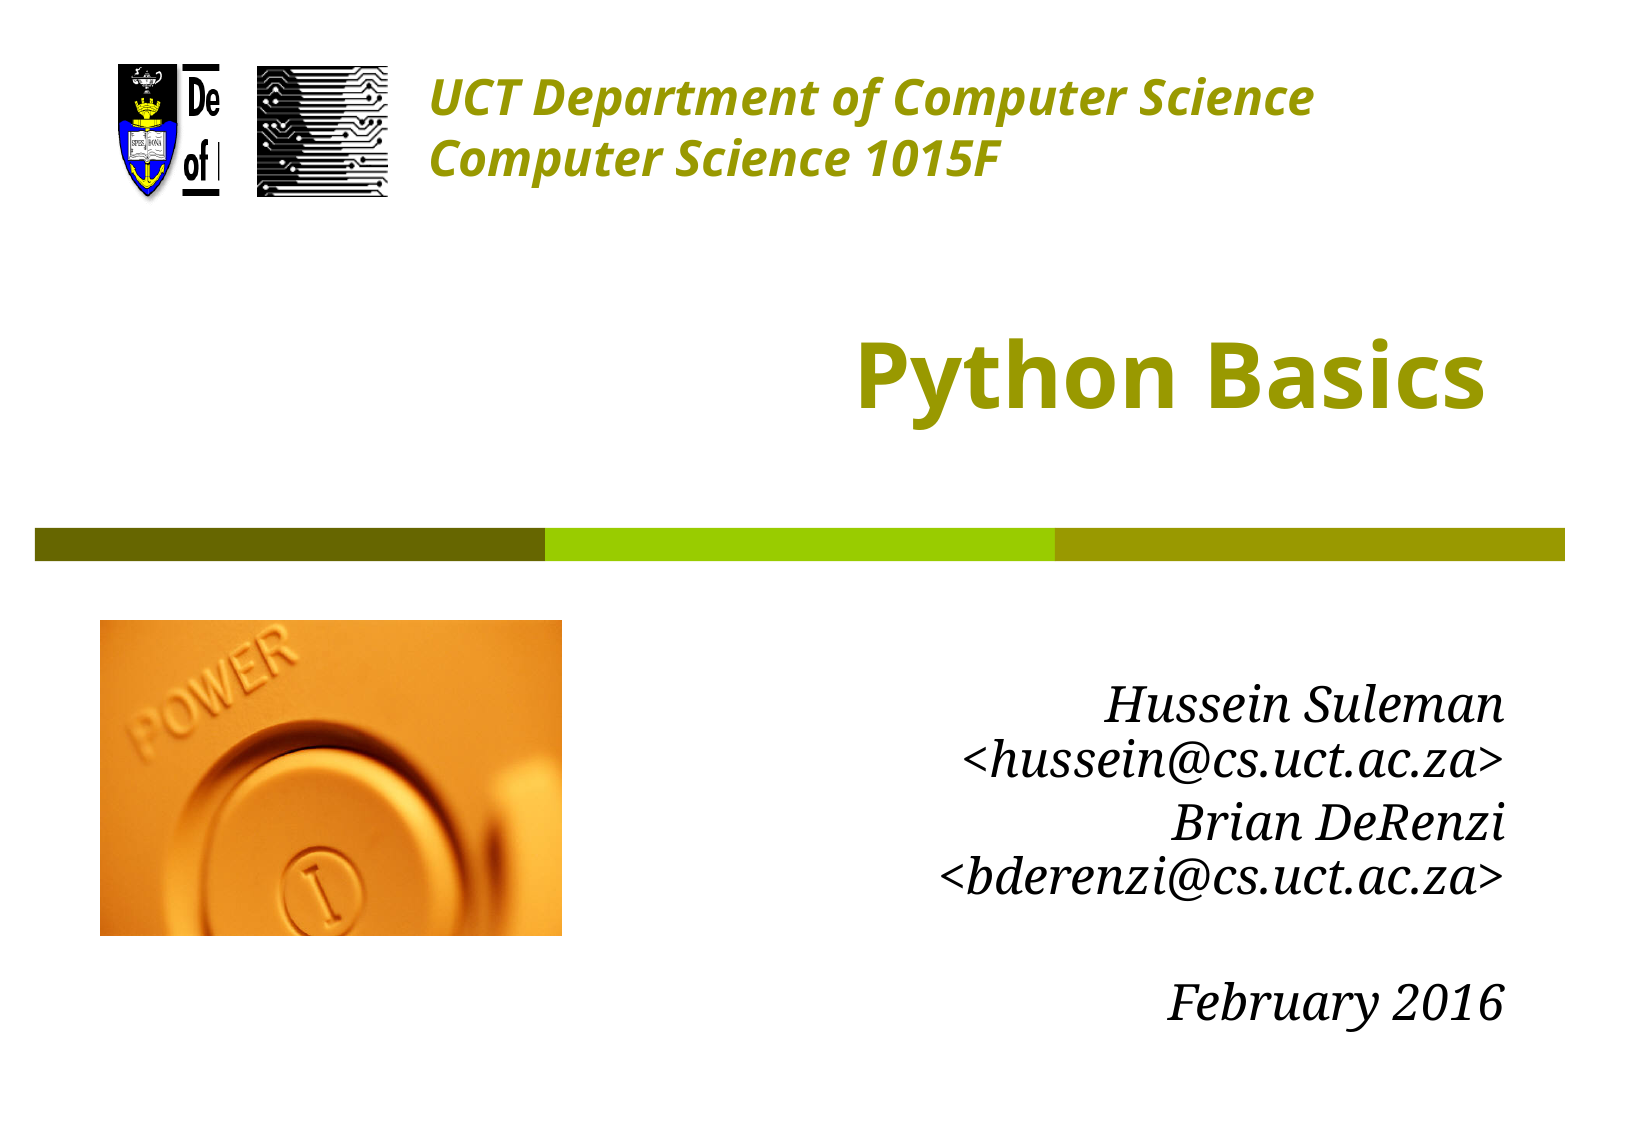

UCT Department of Computer Science
Computer Science 1015F
# Python Basics
Hussein Suleman <hussein@cs.uct.ac.za>
Brian DeRenzi <bderenzi@cs.uct.ac.za>
February 2016